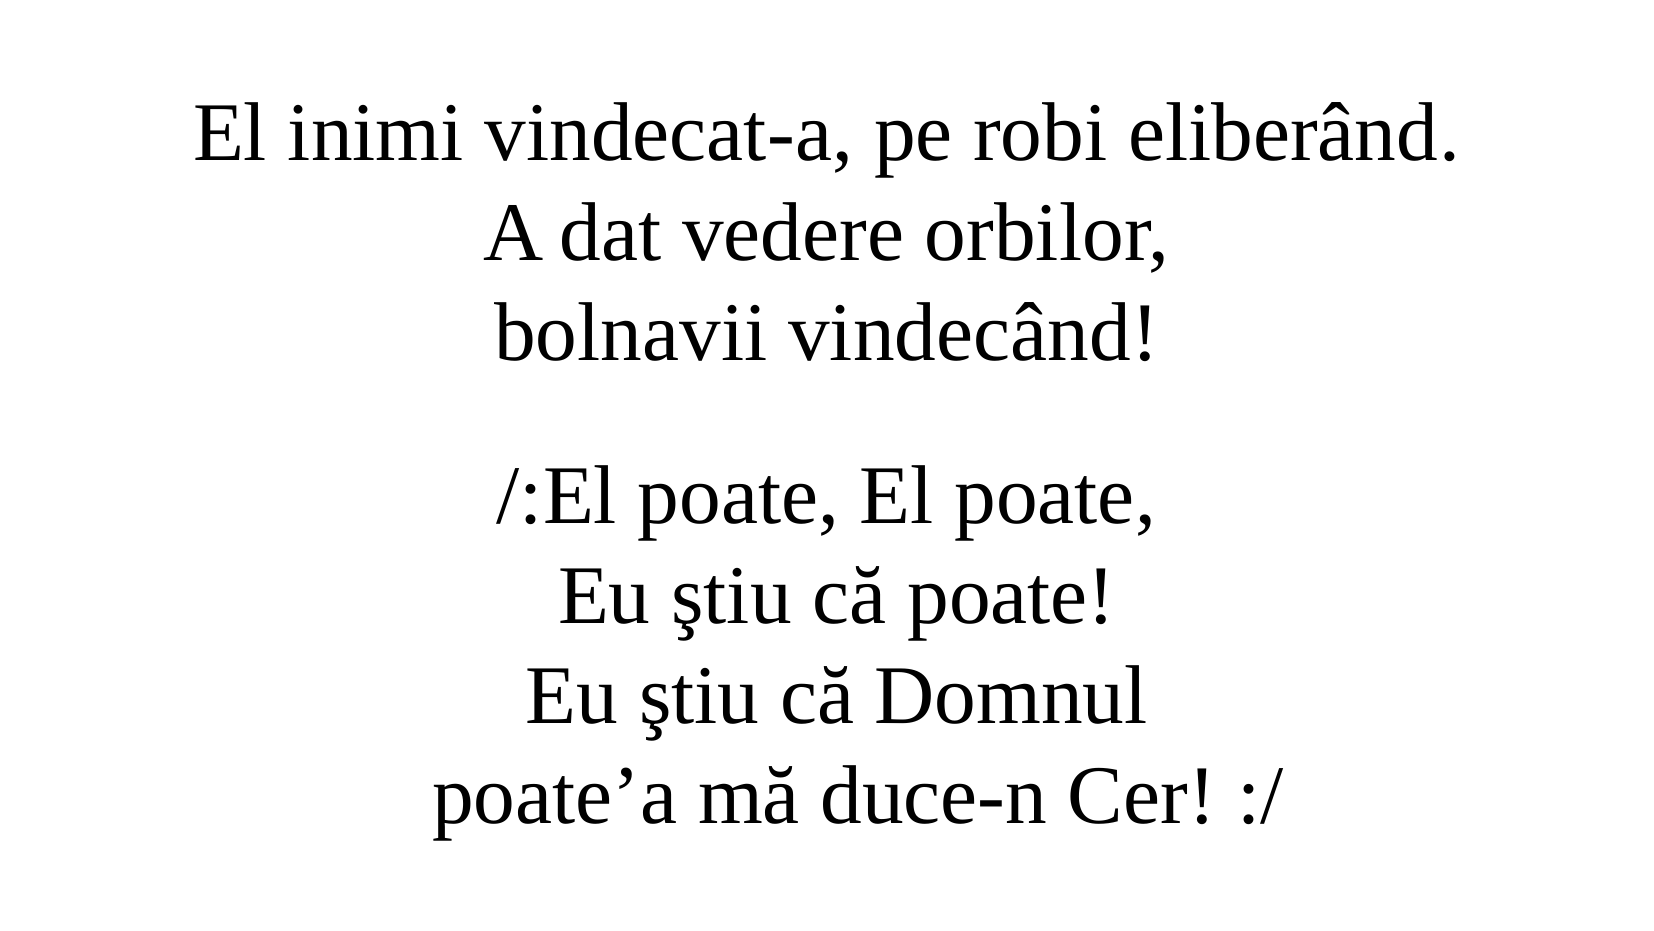

# El inimi vindecat-a, pe robi eliberând.
A dat vedere orbilor,
bolnavii vindecând!
/:El poate, El poate,
 Eu ştiu că poate!
 Eu ştiu că Domnul
 poate’a mă duce-n Cer! :/